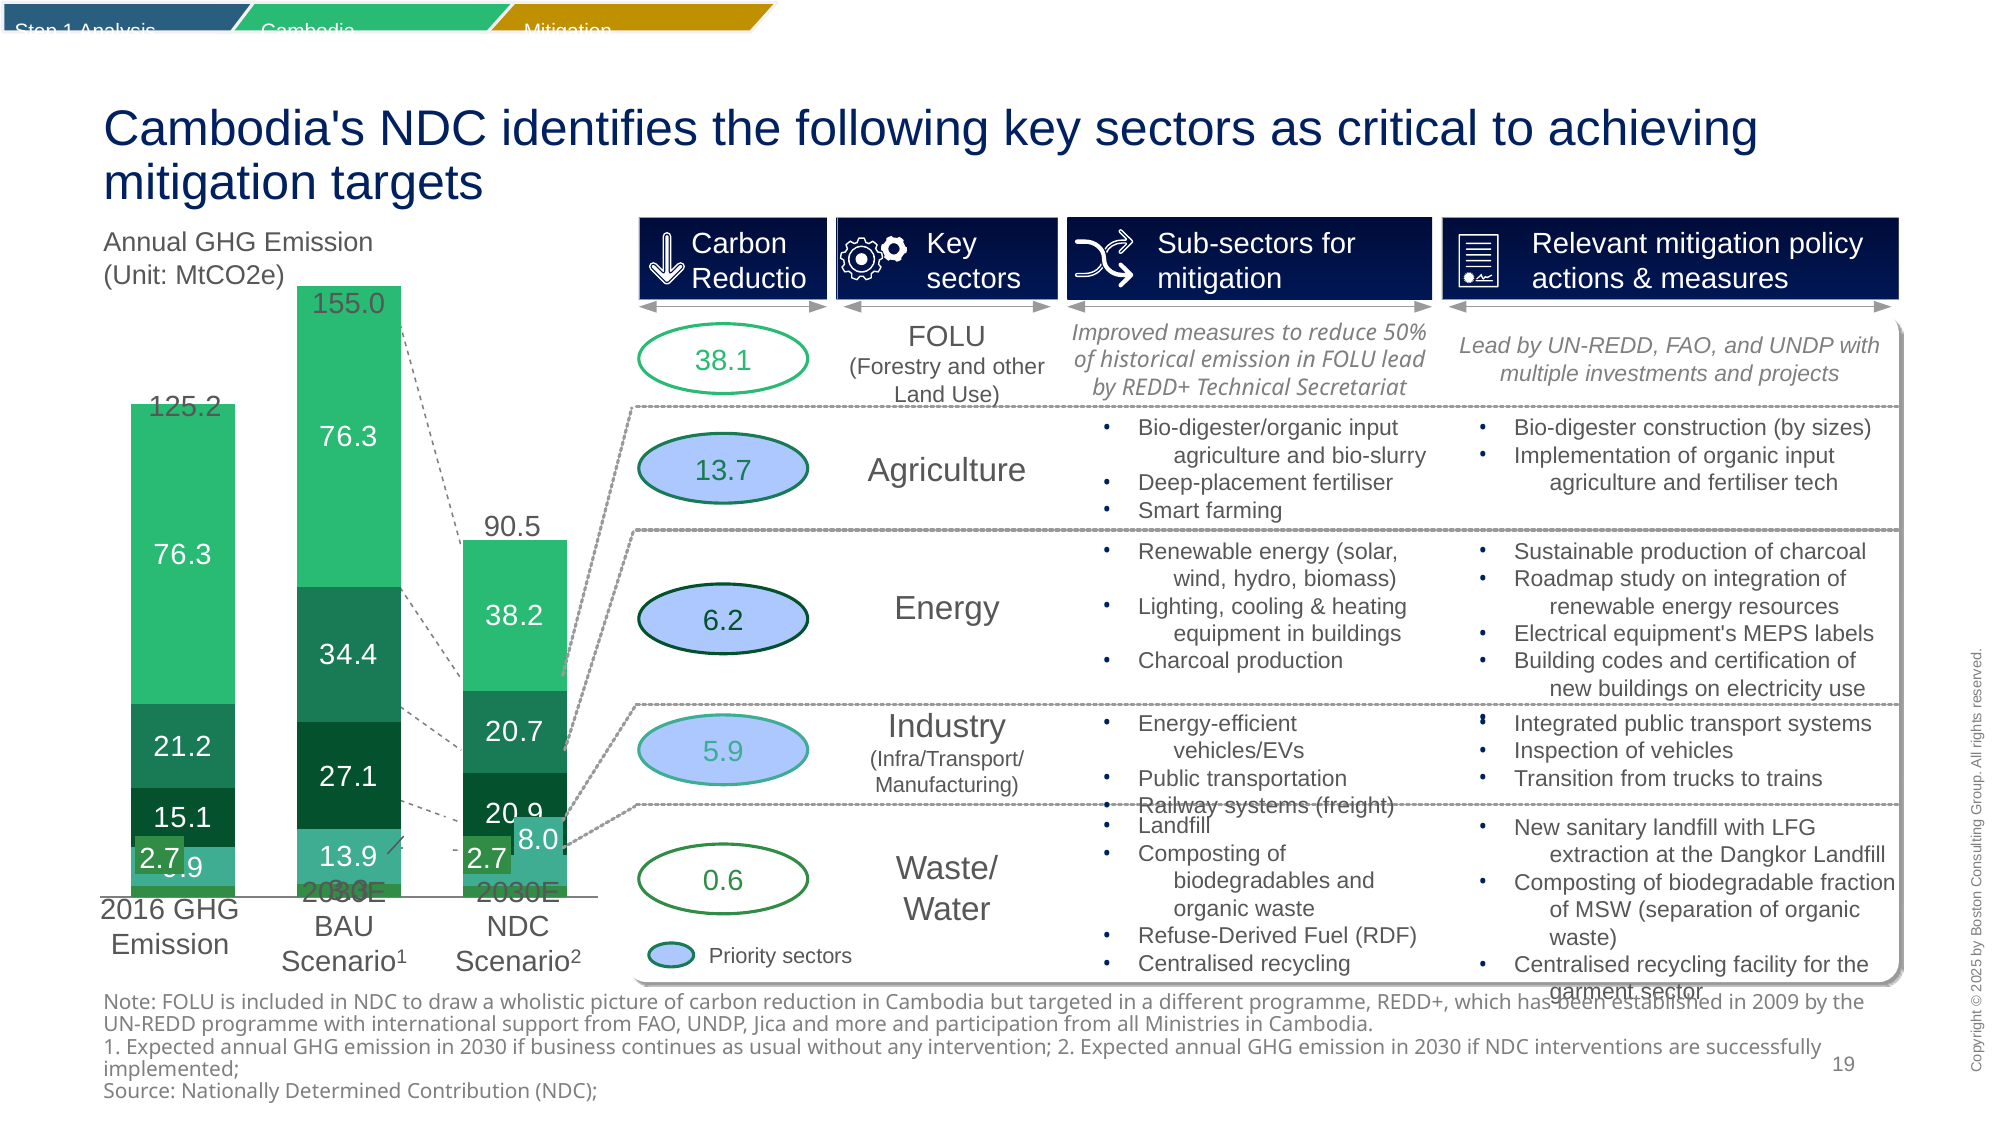

Step 1 Analysis
Cambodia
Mitigation
# Cambodia's NDC identifies the following key sectors as critical to achieving mitigation targets
Carbon
Reduction
Key
sectors
Sub-sectors for mitigation
Relevant mitigation policy actions & measures
Annual GHG Emission
(Unit: MtCO2e)
### Chart
| Category | Series1 | Series2 | Series3 | Series4 | Series5 |
|---|---|---|---|---|---|
| 1 | 2.7 | 9.9 | 15.1 | 21.2 | 76.3 |
| 2 | 3.3 | 13.9 | 27.1 | 34.4 | 76.3 |
| 3 | 2.7 | 8.0 | 20.9 | 20.7 | 38.2 |155.0
FOLU
(Forestry and other Land Use)
Improved measures to reduce 50% of historical emission in FOLU lead by REDD+ Technical Secretariat
38.1
Lead by UN-REDD, FAO, and UNDP with multiple investments and projects
125.2
Agriculture
Bio-digester/organic input agriculture and bio-slurry
Deep-placement fertiliser
Smart farming
Bio-digester construction (by sizes)
Implementation of organic input agriculture and fertiliser tech
13.7
90.5
Renewable energy (solar, wind, hydro, biomass)
Lighting, cooling & heating equipment in buildings
Charcoal production
Sustainable production of charcoal
Roadmap study on integration of renewable energy resources
Electrical equipment's MEPS labels
Building codes and certification of new buildings on electricity use
Energy
6.2
Industry
(Infra/Transport/ Manufacturing)
Energy-efficient vehicles/EVs
Public transportation
Railway systems (freight)
Integrated public transport systems
Inspection of vehicles
Transition from trucks to trains
5.9
Landfill
Composting of biodegradables and organic waste
Refuse-Derived Fuel (RDF)
Centralised recycling
New sanitary landfill with LFG extraction at the Dangkor Landfill
Composting of biodegradable fraction of MSW (separation of organic waste)
Centralised recycling facility for the garment sector
8.0
2.7
2.7
0.6
Waste/
Water
2030E BAU Scenario1
2030E NDC Scenario2
2016 GHG Emission
Priority sectors
Note: FOLU is included in NDC to draw a wholistic picture of carbon reduction in Cambodia but targeted in a different programme, REDD+, which has been established in 2009 by the UN-REDD programme with international support from FAO, UNDP, Jica and more and participation from all Ministries in Cambodia.
1. Expected annual GHG emission in 2030 if business continues as usual without any intervention; 2. Expected annual GHG emission in 2030 if NDC interventions are successfully implemented;
Source: Nationally Determined Contribution (NDC);